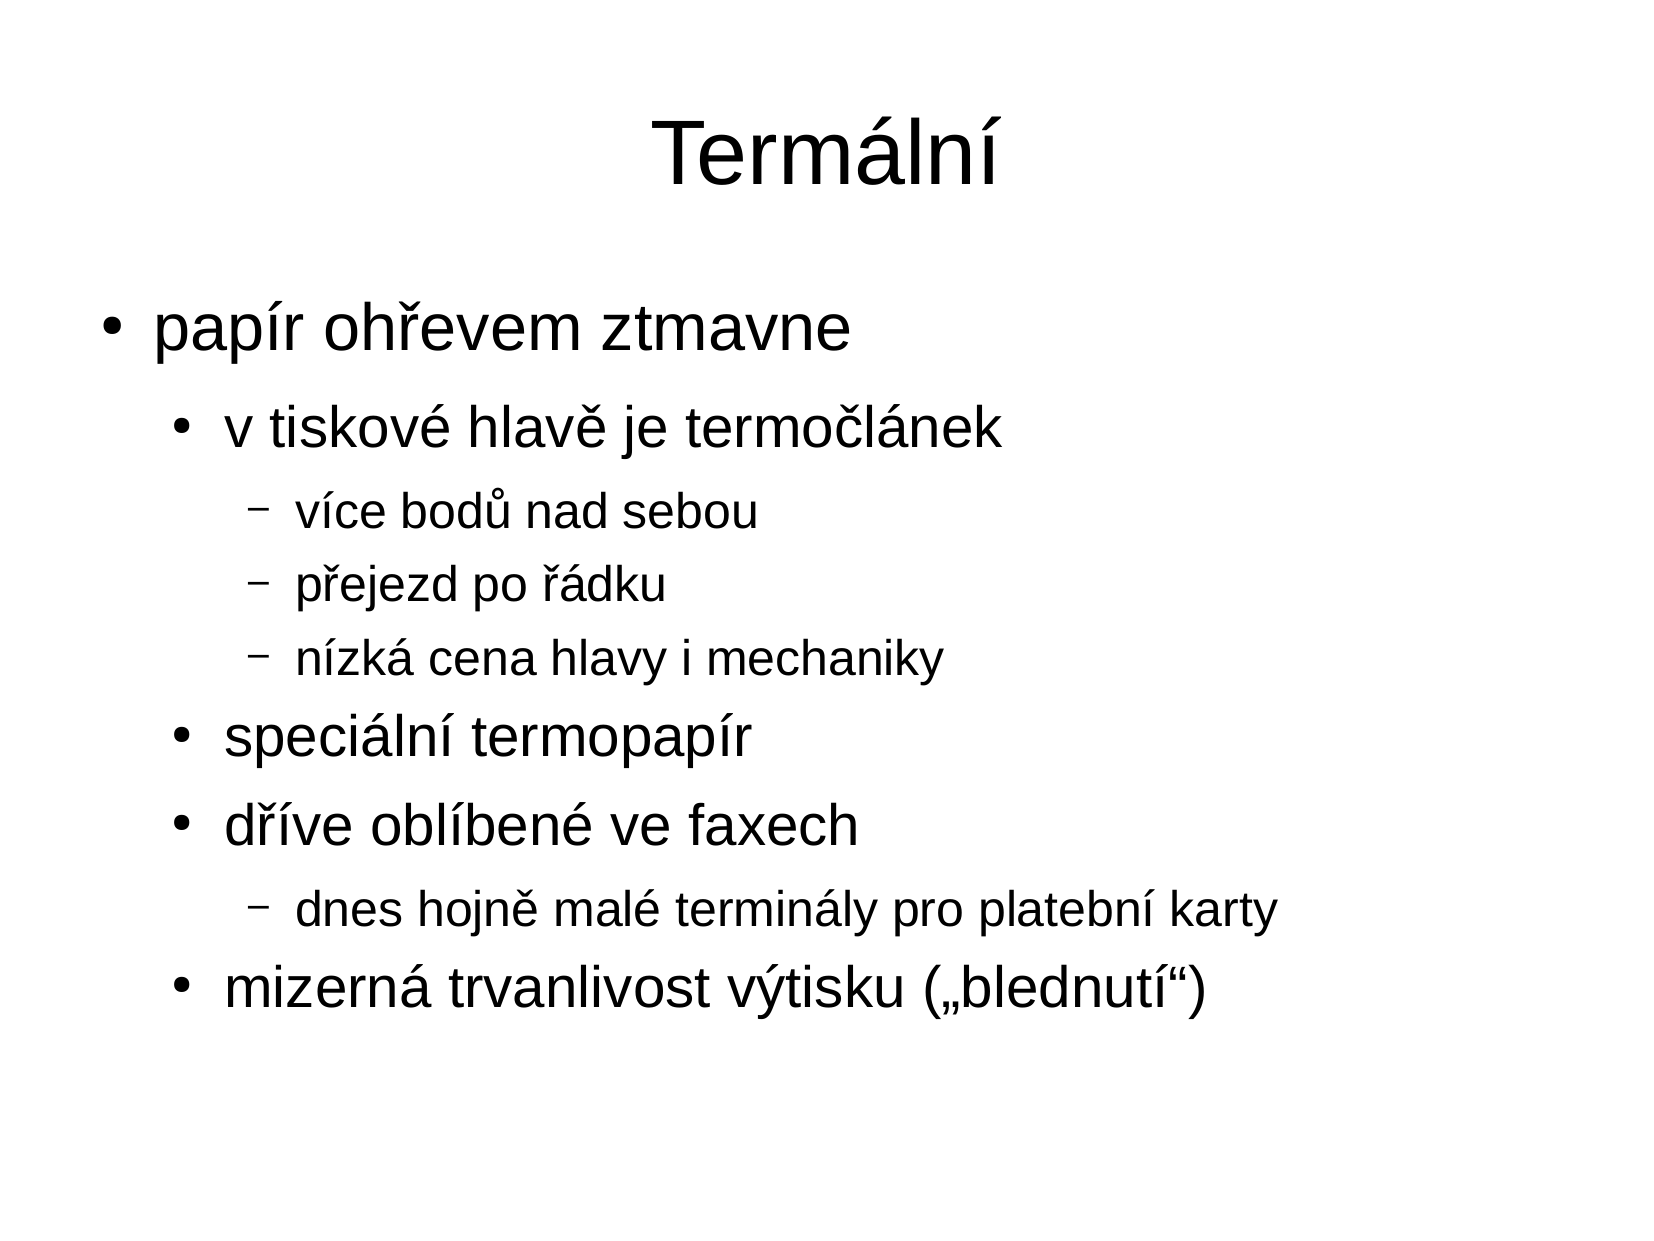

# Termální
papír ohřevem ztmavne
v tiskové hlavě je termočlánek
více bodů nad sebou
přejezd po řádku
nízká cena hlavy i mechaniky
speciální termopapír
dříve oblíbené ve faxech
dnes hojně malé terminály pro platební karty
mizerná trvanlivost výtisku („blednutí“)